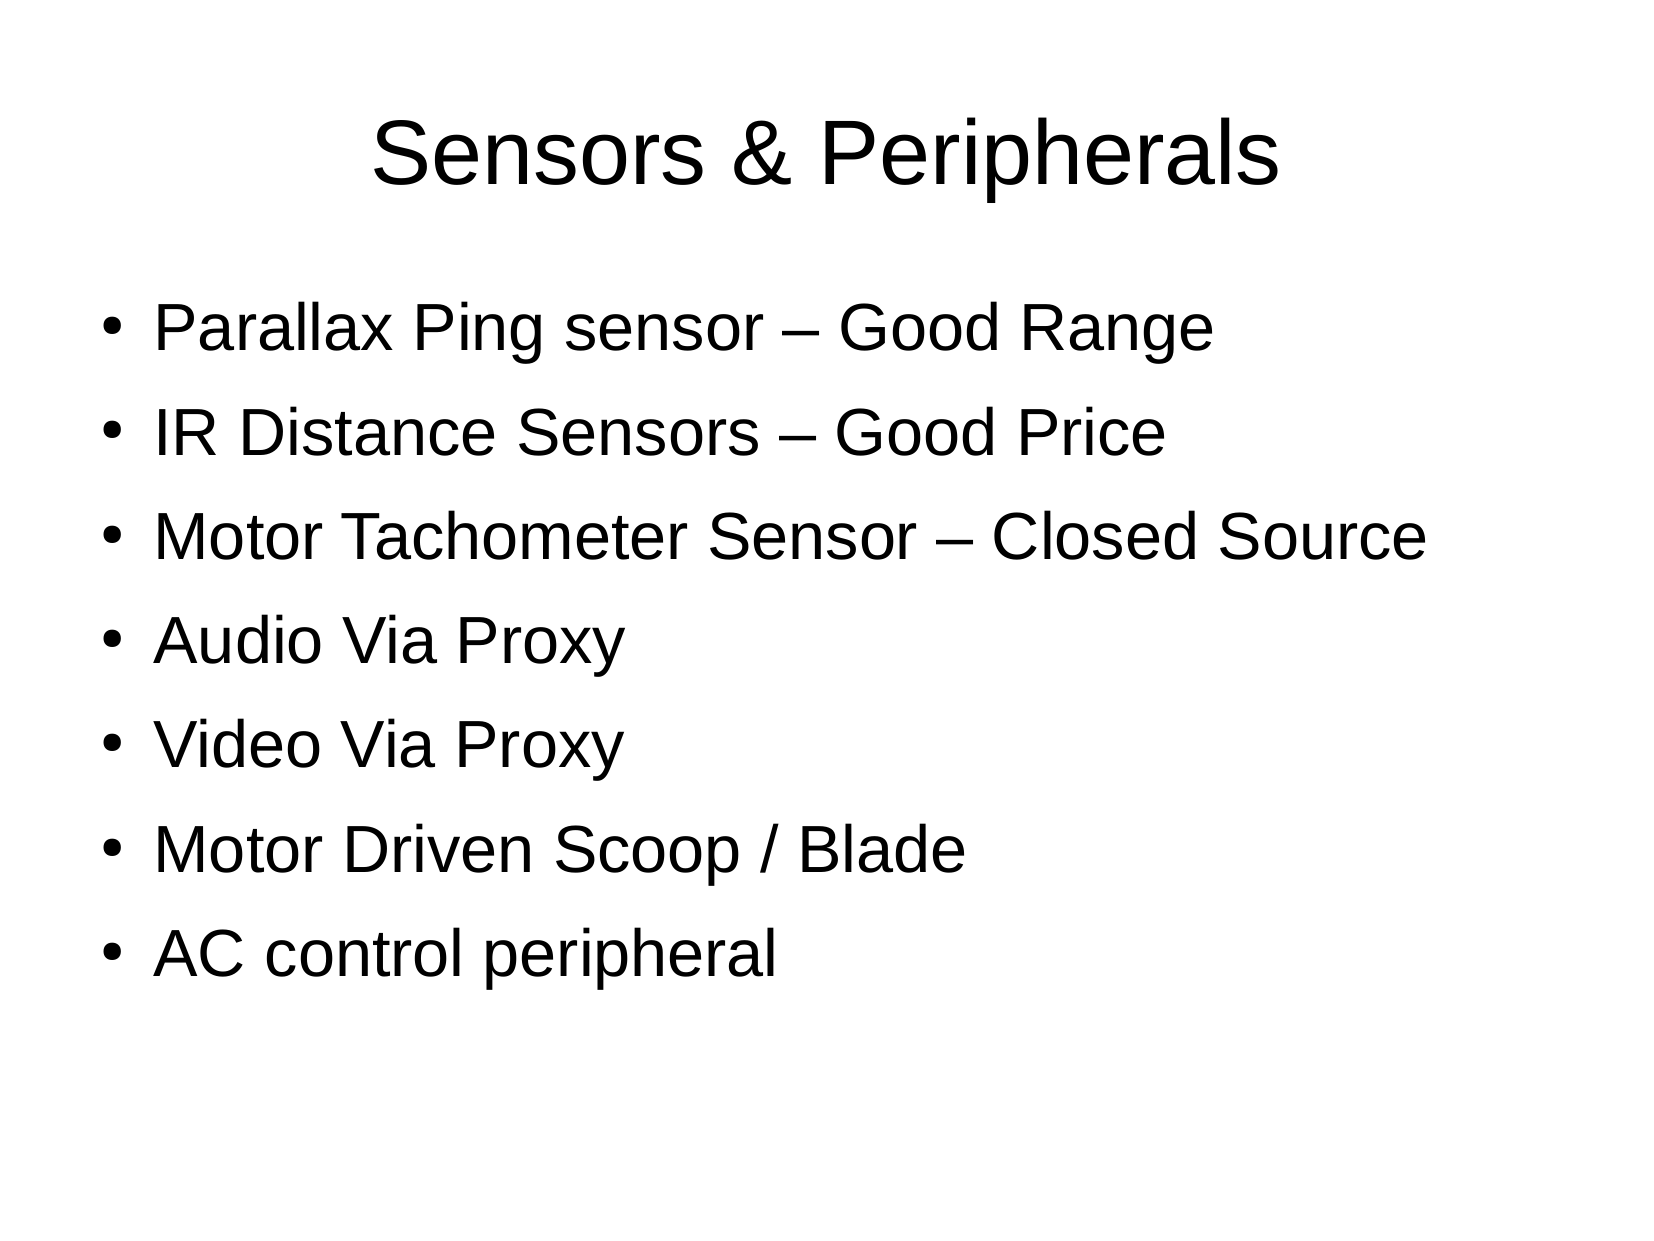

# Sensors & Peripherals
Parallax Ping sensor – Good Range
IR Distance Sensors – Good Price
Motor Tachometer Sensor – Closed Source
Audio Via Proxy
Video Via Proxy
Motor Driven Scoop / Blade
AC control peripheral